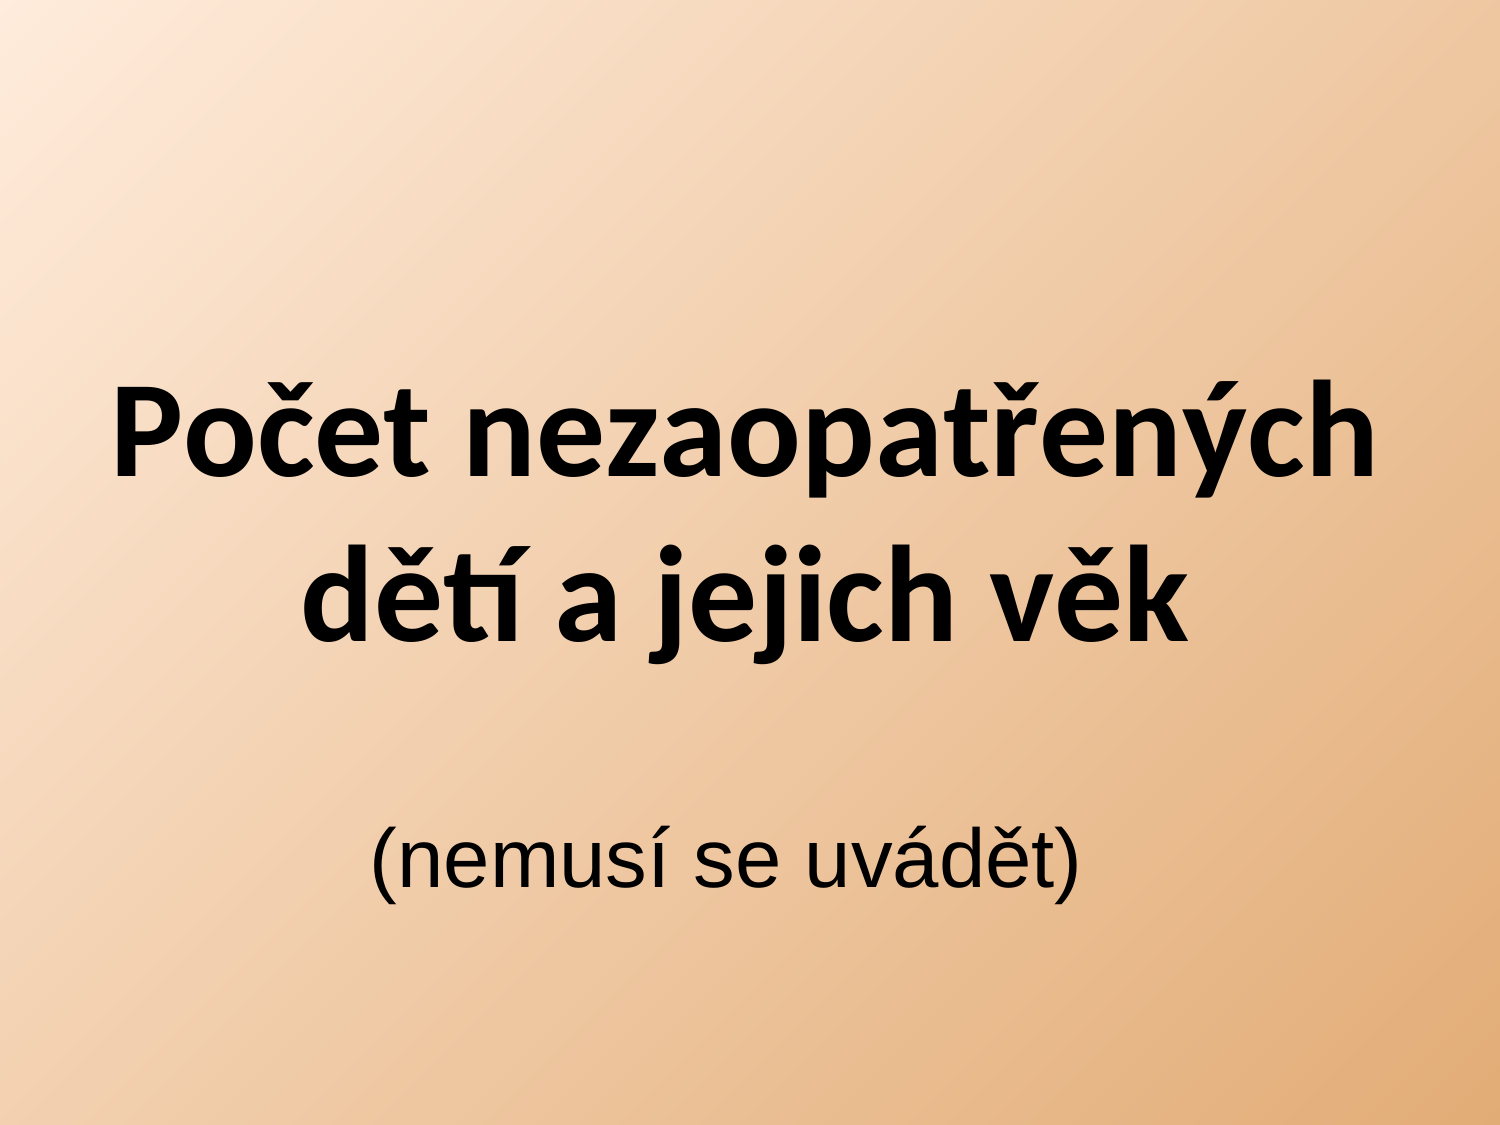

# Počet nezaopatřených dětí a jejich věk
(nemusí se uvádět)